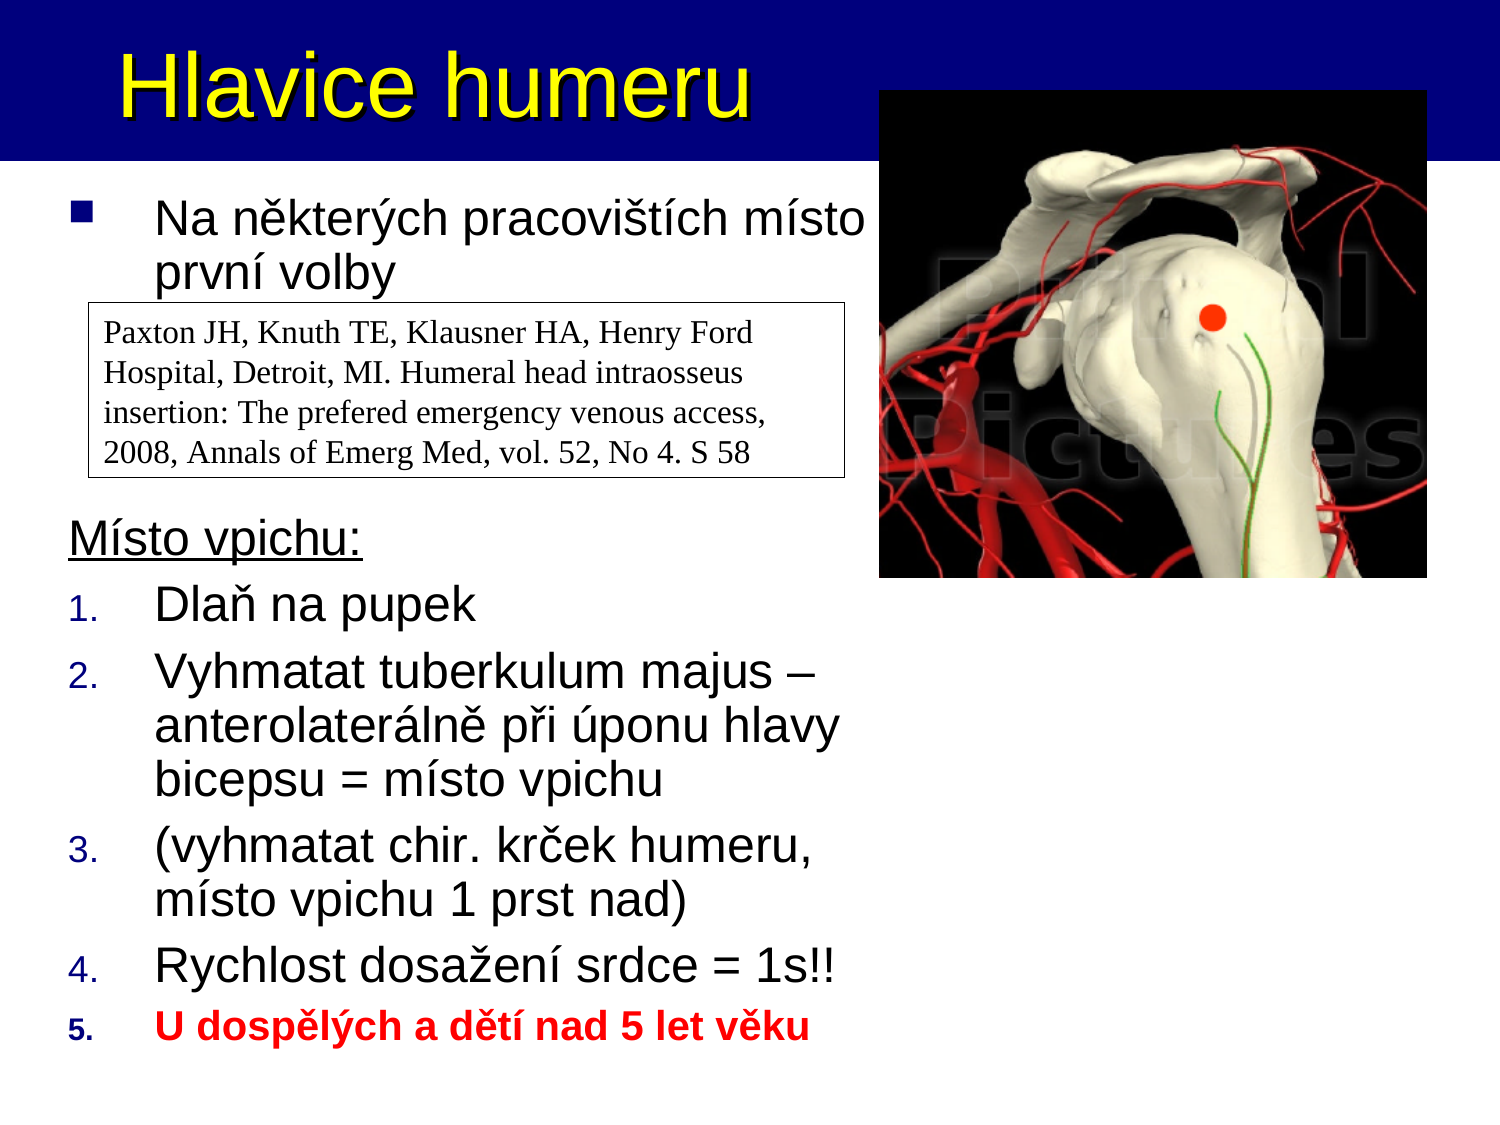

Hlavice humeru
Na některých pracovištích místo první volby
Místo vpichu:
Dlaň na pupek
Vyhmatat tuberkulum majus – anterolaterálně při úponu hlavy bicepsu = místo vpichu
(vyhmatat chir. krček humeru, místo vpichu 1 prst nad)
Rychlost dosažení srdce = 1s!!
U dospělých a dětí nad 5 let věku
Paxton JH, Knuth TE, Klausner HA, Henry Ford Hospital, Detroit, MI. Humeral head intraosseus insertion: The prefered emergency venous access, 2008, Annals of Emerg Med, vol. 52, No 4. S 58